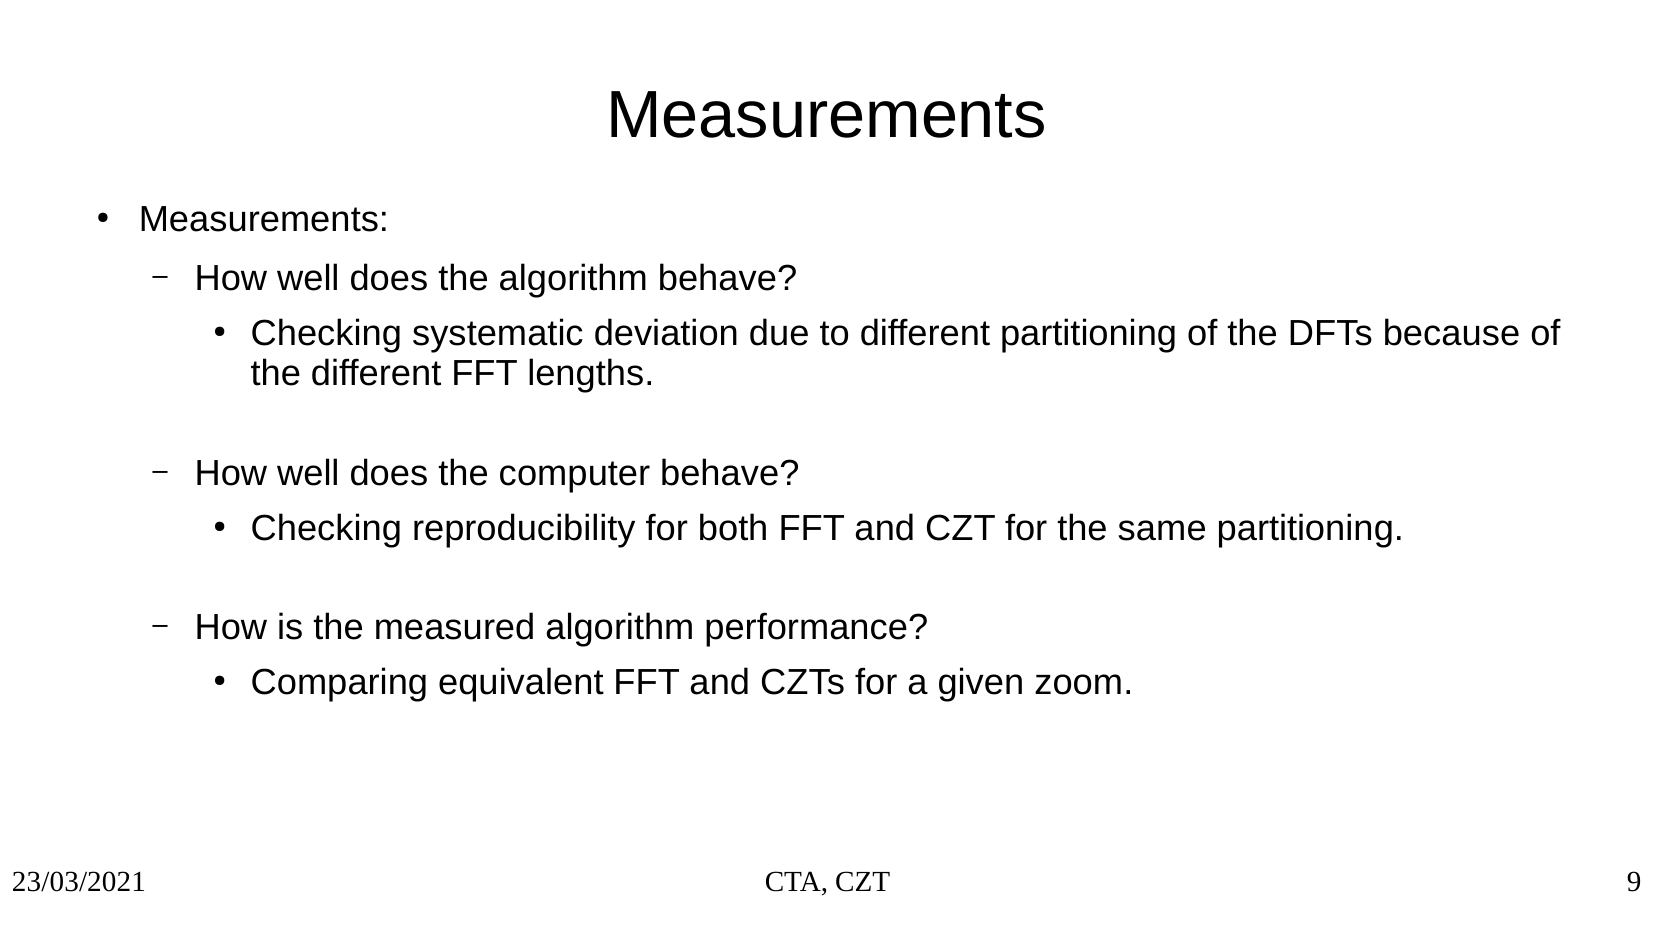

# Measurements
Measurements:
How well does the algorithm behave?
Checking systematic deviation due to different partitioning of the DFTs because of the different FFT lengths.
How well does the computer behave?
Checking reproducibility for both FFT and CZT for the same partitioning.
How is the measured algorithm performance?
Comparing equivalent FFT and CZTs for a given zoom.
23/03/2021
CTA, CZT
9